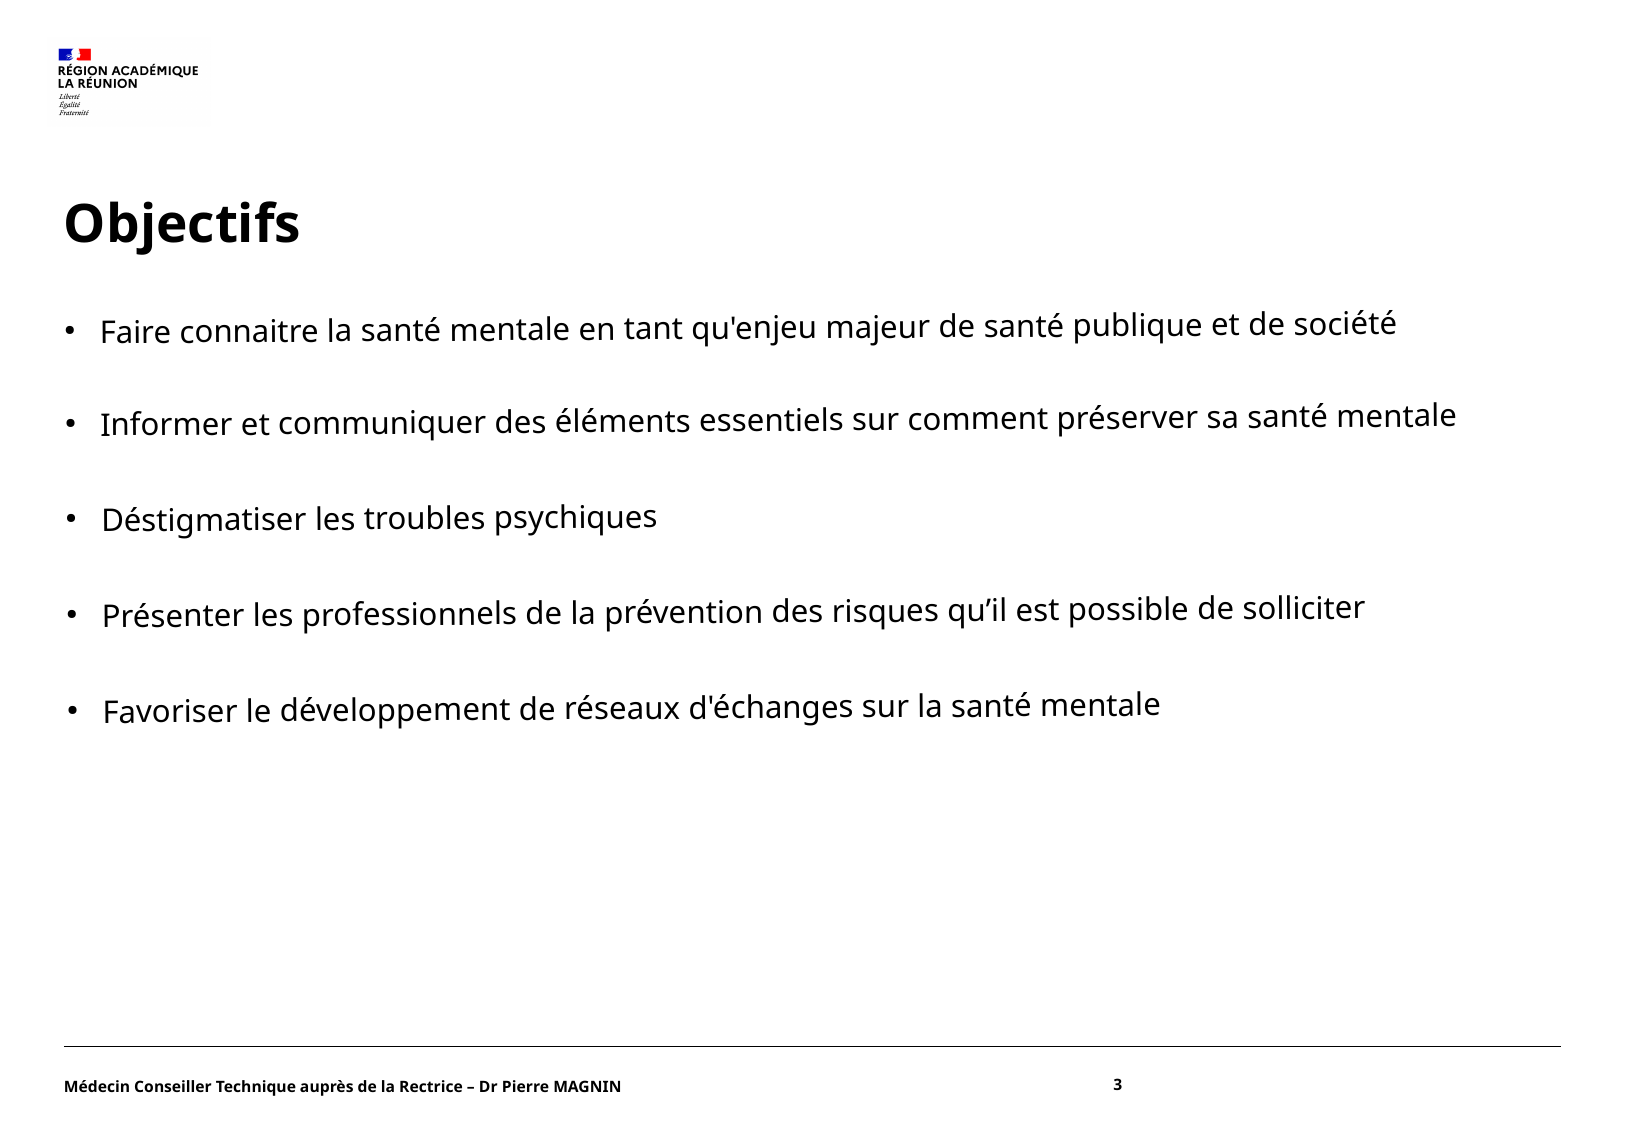

# Objectifs
Faire connaitre la santé mentale en tant qu'enjeu majeur de santé publique et de société
Informer et communiquer des éléments essentiels sur comment préserver sa santé mentale
Déstigmatiser les troubles psychiques
Présenter les professionnels de la prévention des risques qu’il est possible de solliciter
Favoriser le développement de réseaux d'échanges sur la santé mentale
Médecin Conseiller Technique auprès de la Rectrice – Dr Pierre MAGNIN